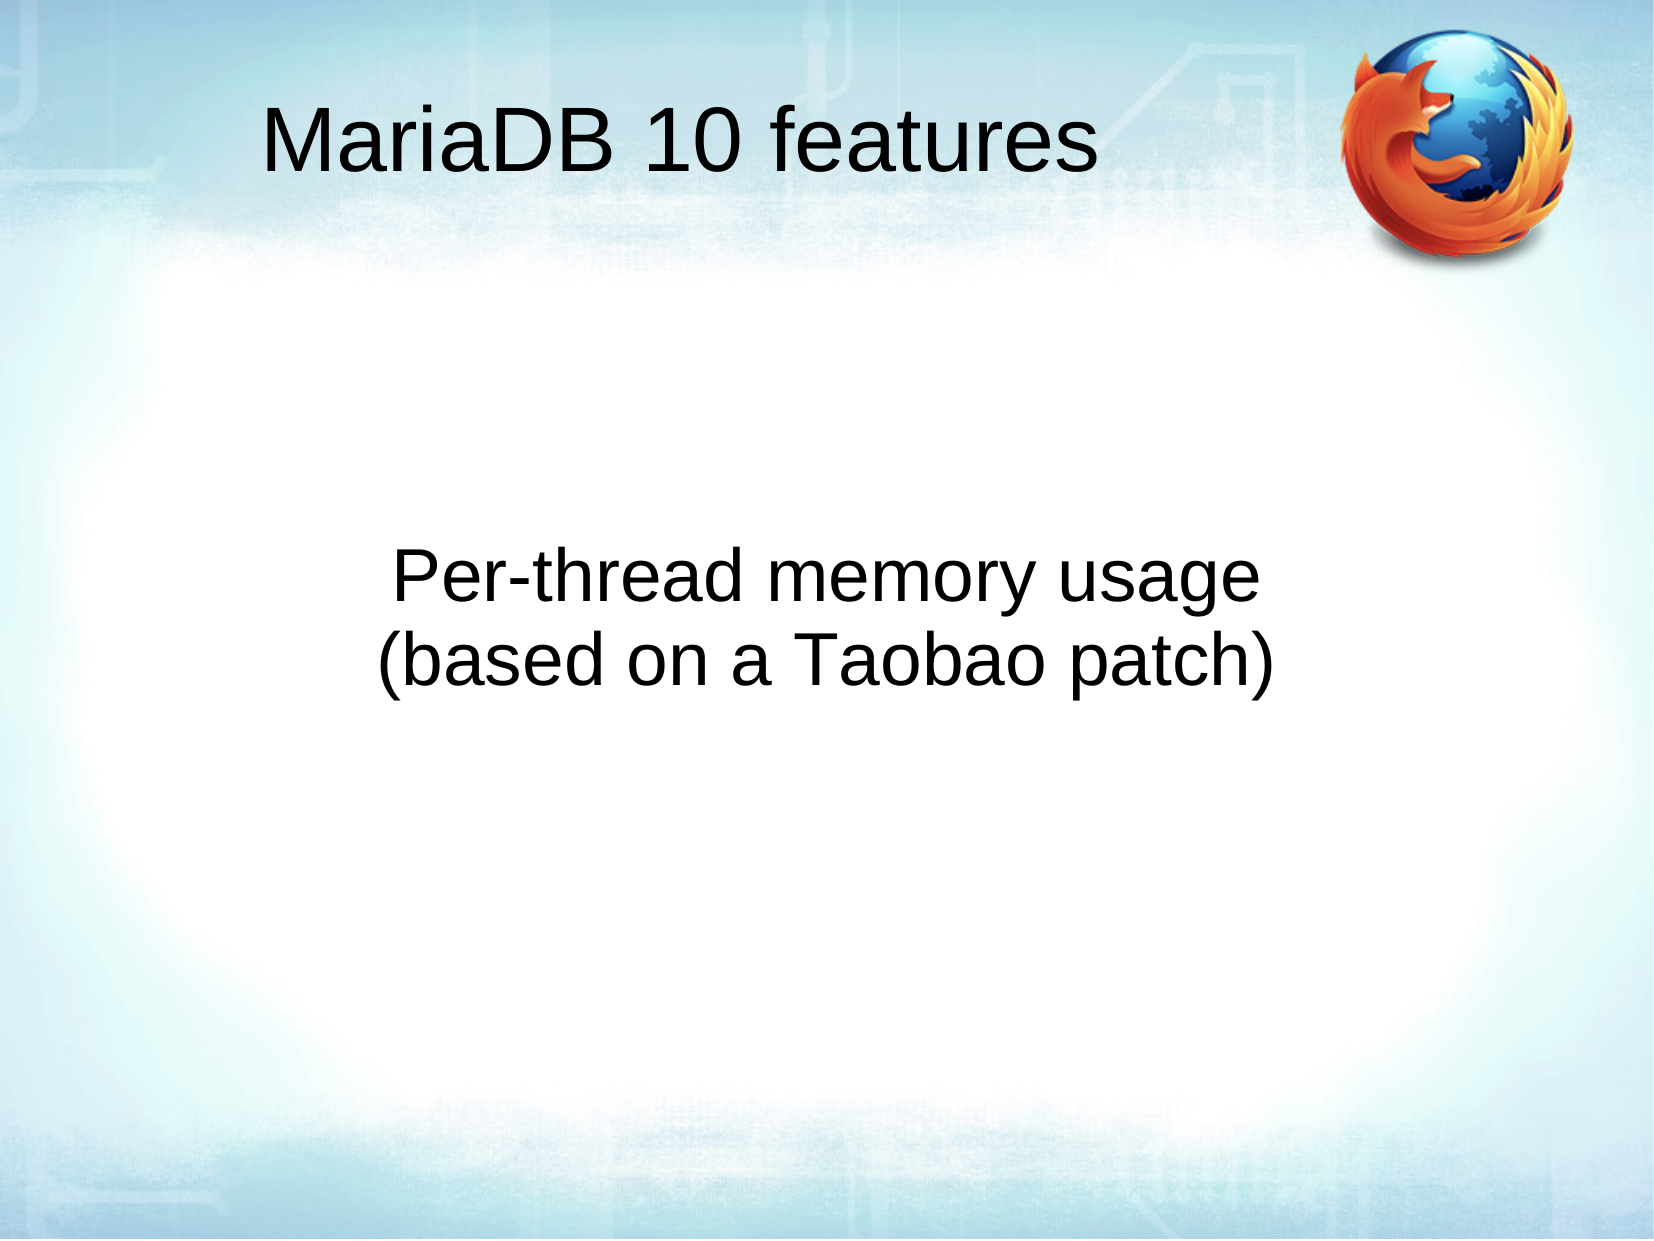

# MariaDB 10 features
Per-thread memory usage
(based on a Taobao patch)